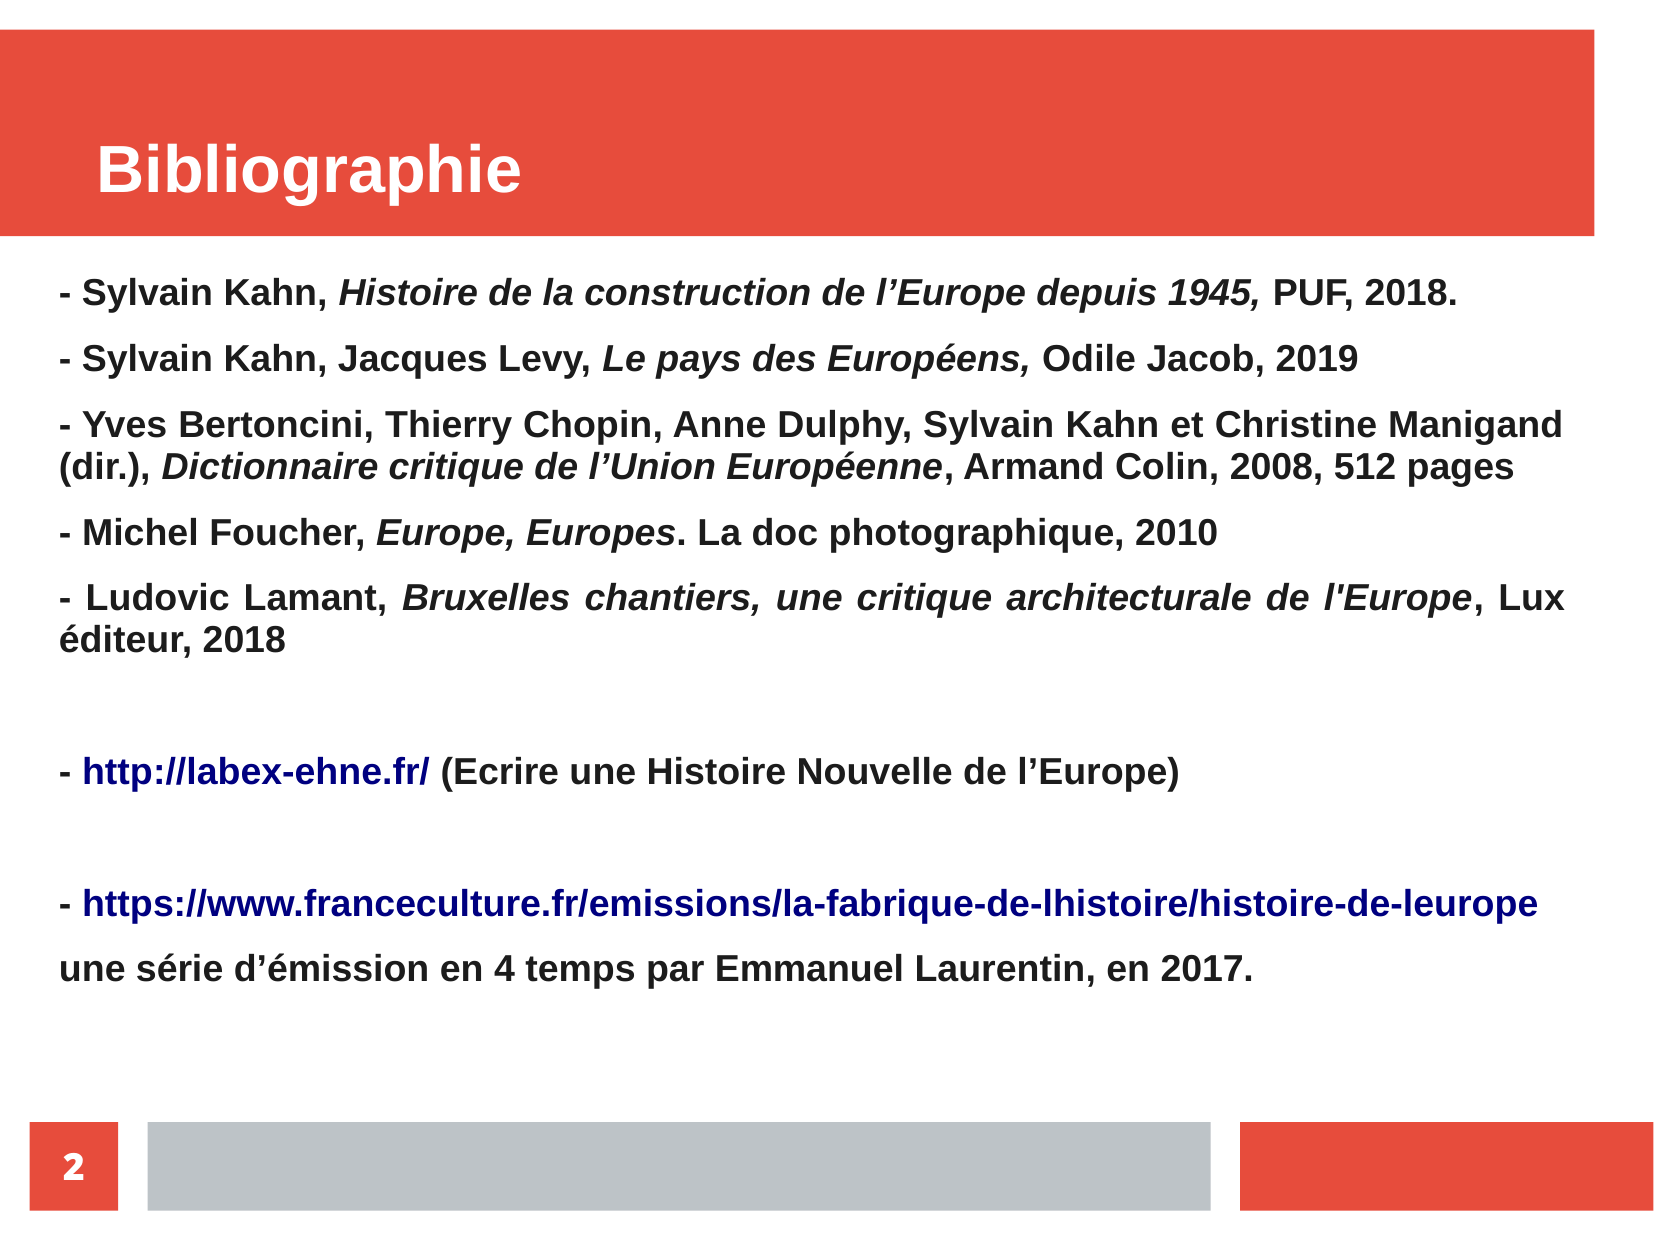

# Bibliographie
- Sylvain Kahn, Histoire de la construction de l’Europe depuis 1945, PUF, 2018.
- Sylvain Kahn, Jacques Levy, Le pays des Européens, Odile Jacob, 2019
- Yves Bertoncini, Thierry Chopin, Anne Dulphy, Sylvain Kahn et Christine Manigand (dir.), Dictionnaire critique de l’Union Européenne, Armand Colin, 2008, 512 pages
- Michel Foucher, Europe, Europes. La doc photographique, 2010
- Ludovic Lamant, Bruxelles chantiers, une critique architecturale de l'Europe, Lux éditeur, 2018
- http://labex-ehne.fr/ (Ecrire une Histoire Nouvelle de l’Europe)
- https://www.franceculture.fr/emissions/la-fabrique-de-lhistoire/histoire-de-leurope
une série d’émission en 4 temps par Emmanuel Laurentin, en 2017.
2